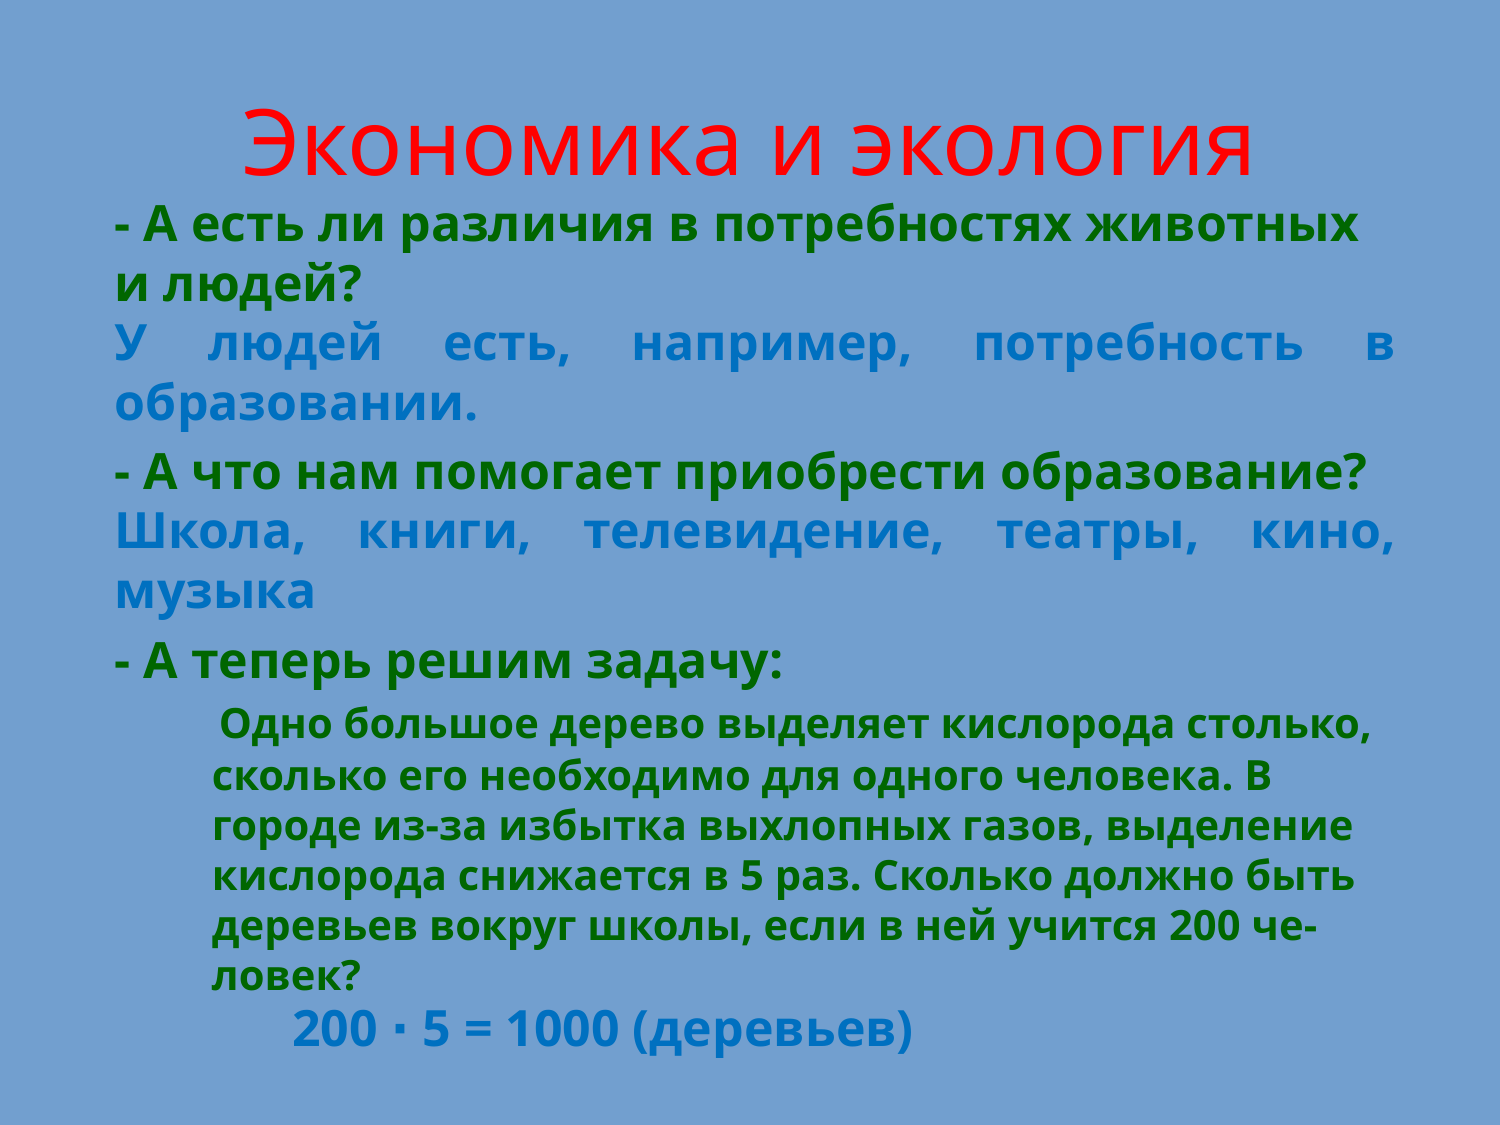

# Экономика и экология
- А есть ли различия в потребностях животных и людей?
У людей есть, например, потребность в образовании.
- А что нам помогает приобрести образование?
Школа, книги, телевидение, театры, кино, музыка
- А теперь решим задачу:
 Одно большое дерево выделяет кислорода столько,
 сколько его необходимо для одного человека. В
 городе из-за избытка выхлопных газов, выделение
 кислорода снижается в 5 раз. Сколько должно быть
 деревьев вокруг школы, если в ней учится 200 че-
 ловек?
200 ∙ 5 = 1000 (деревьев)